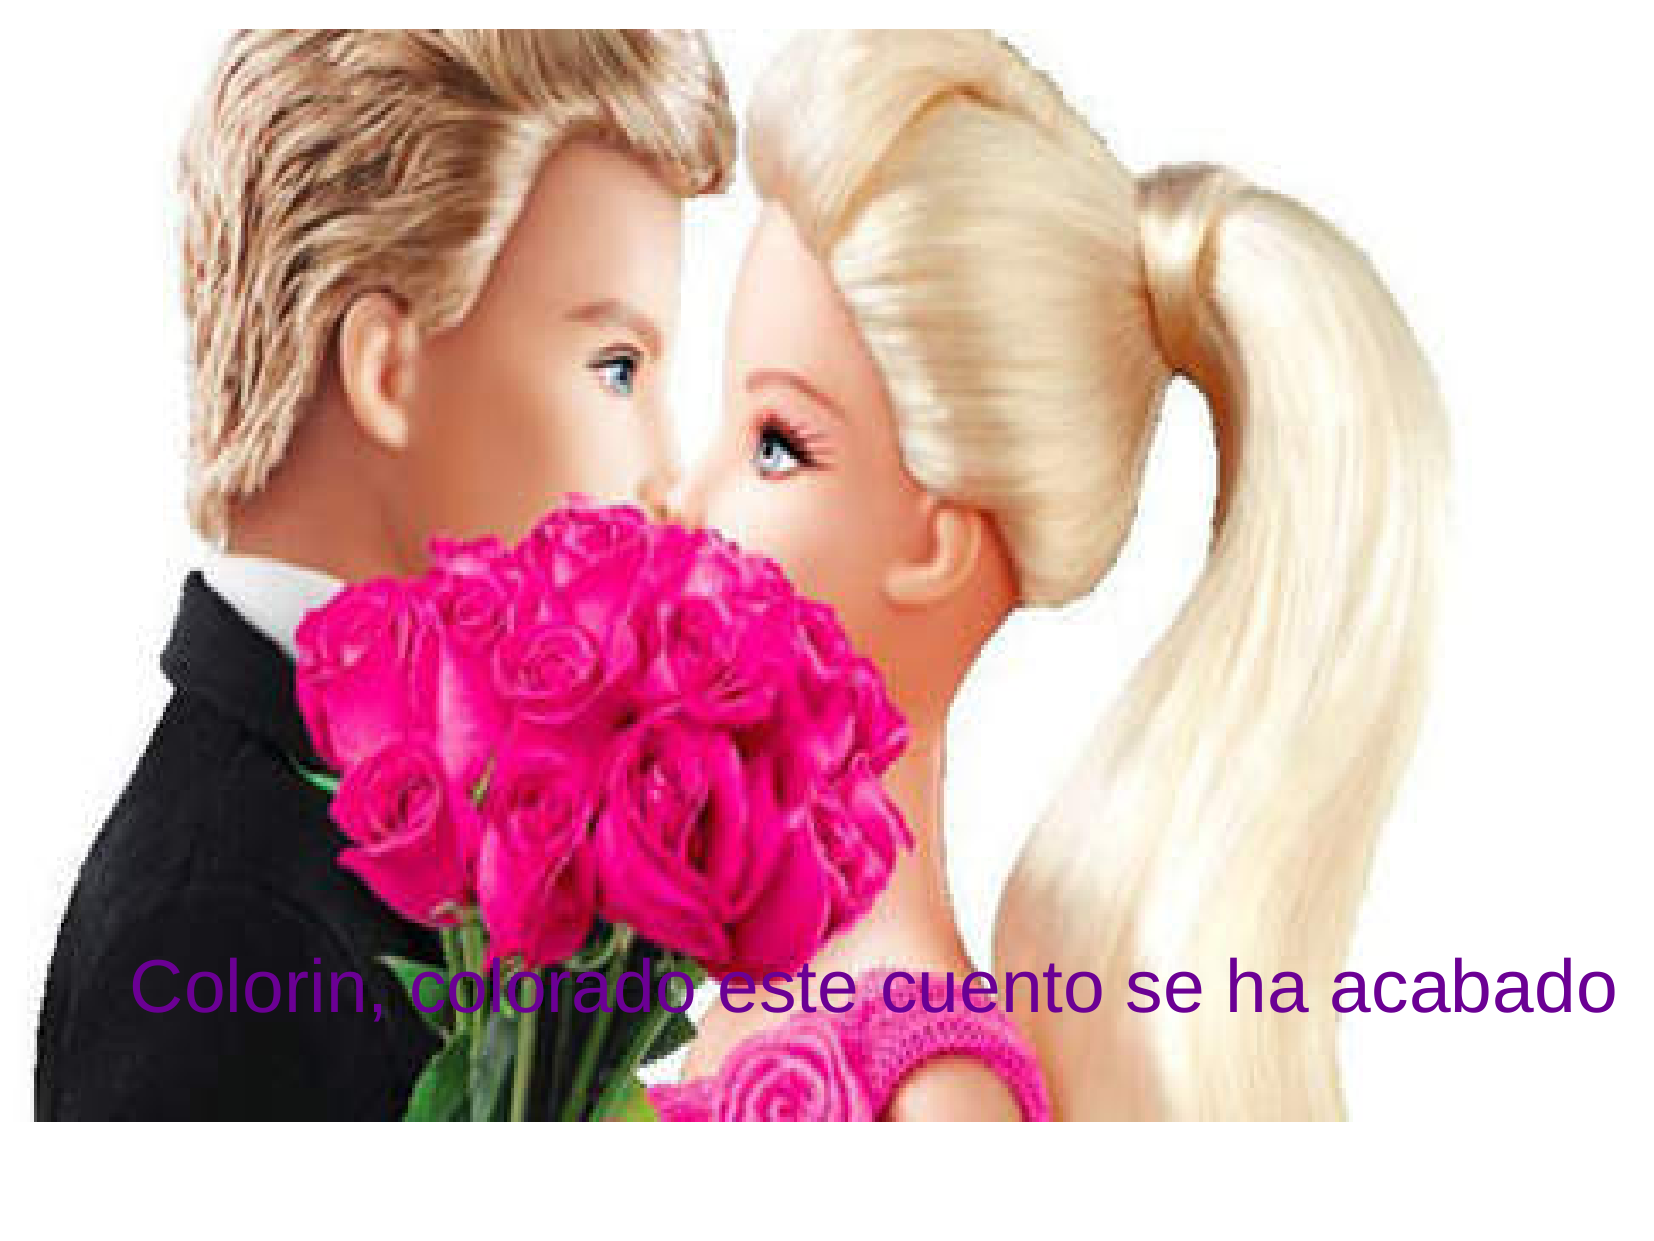

# Colorin, colorado este cuento se ha acabado